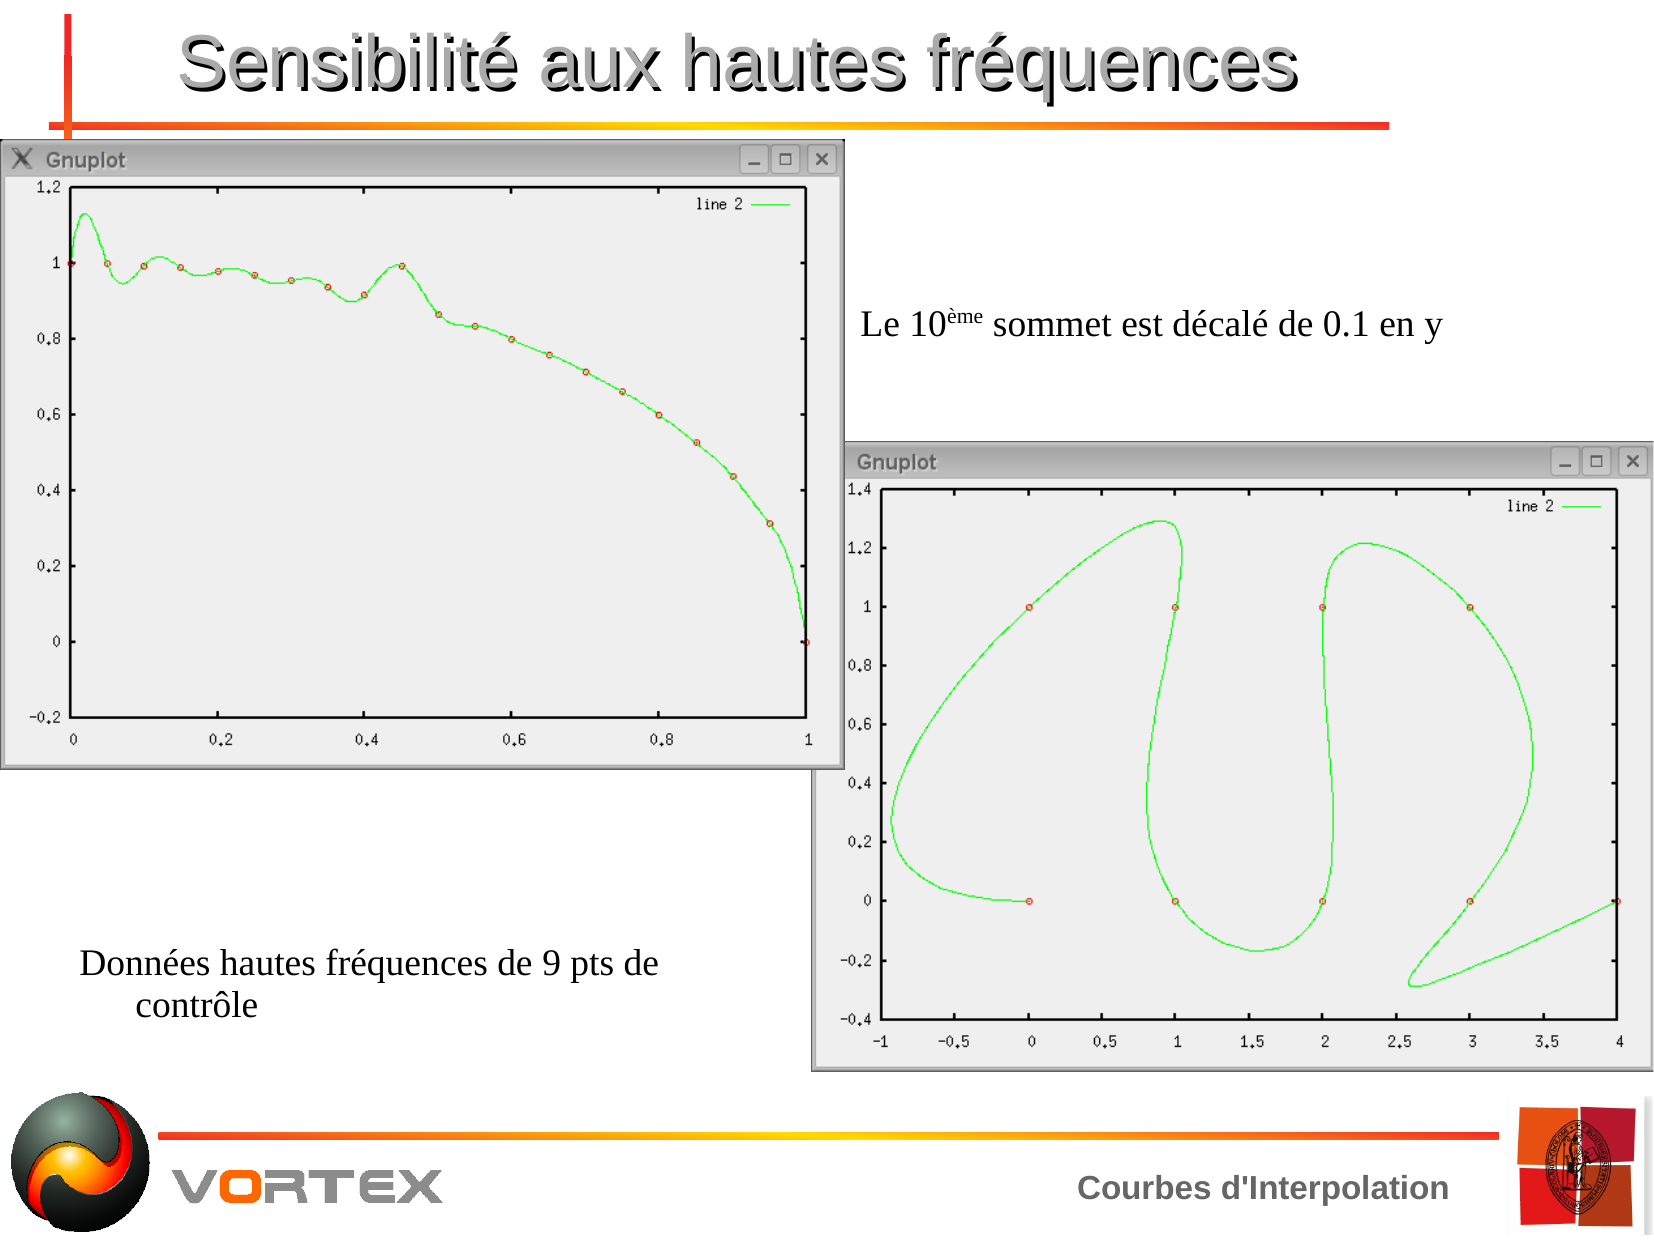

# Sensibilité aux hautes fréquences
Le 10ème sommet est décalé de 0.1 en y
Données hautes fréquences de 9 pts de contrôle